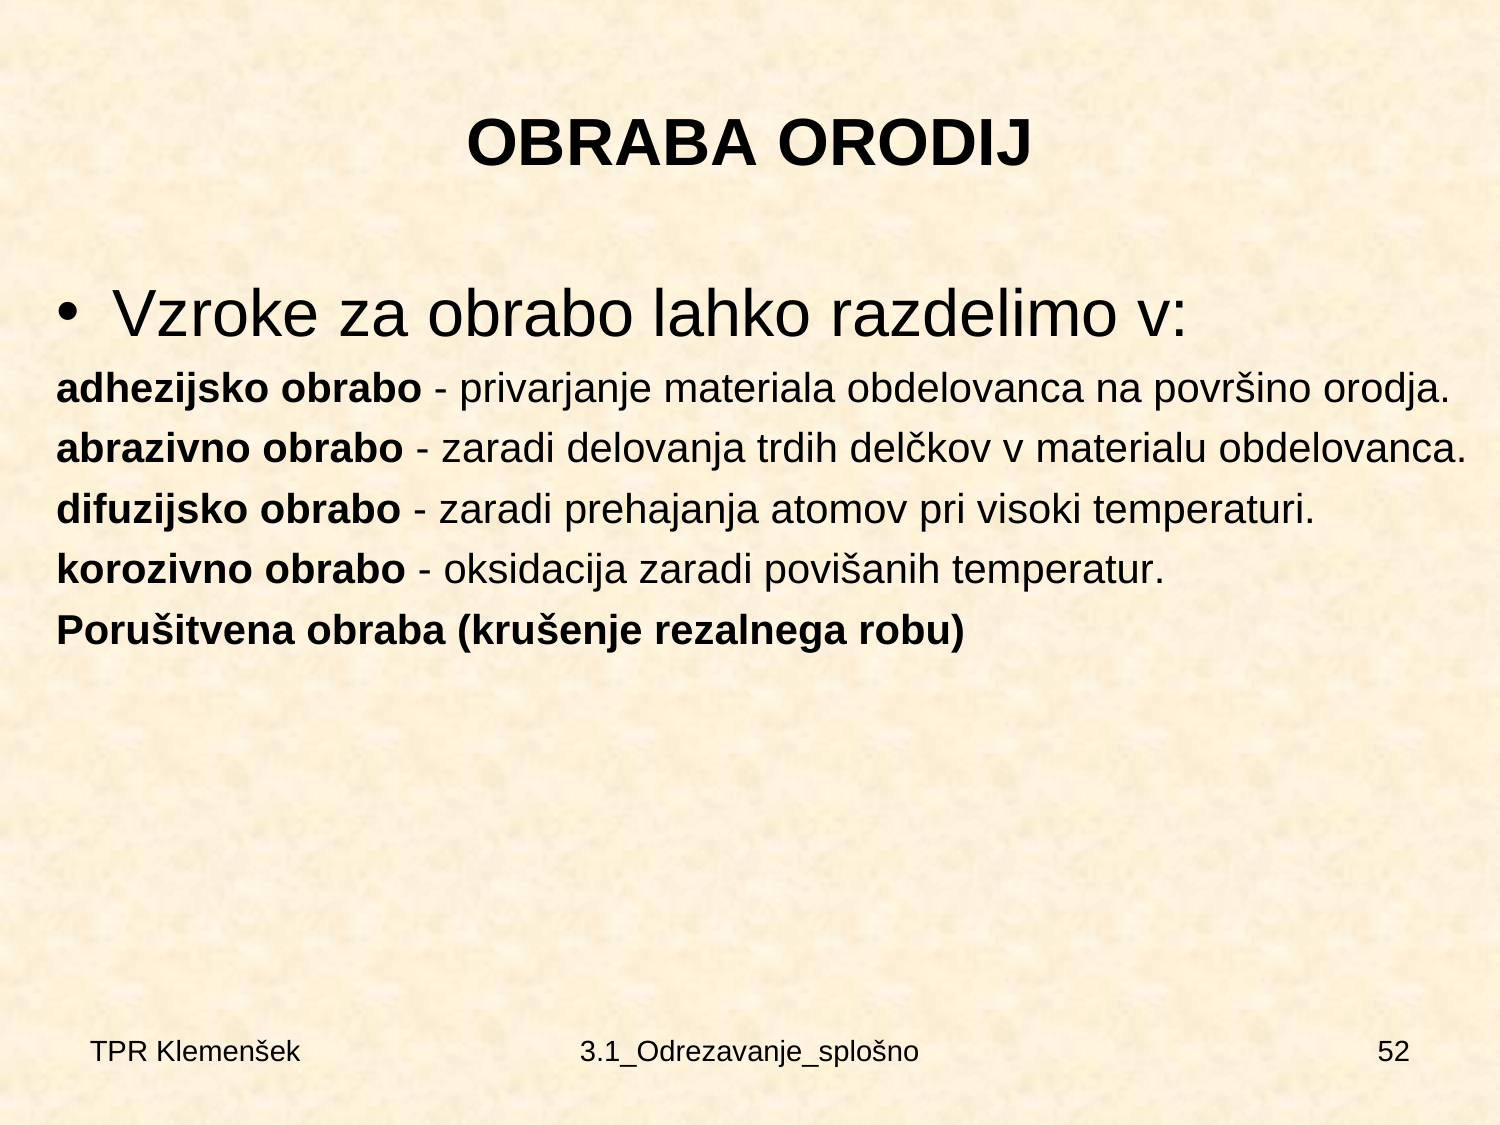

# OBRABA ORODIJ
Vzroke za obrabo lahko razdelimo v:
adhezijsko obrabo - privarjanje materiala obdelovanca na površino orodja.
abrazivno obrabo - zaradi delovanja trdih delčkov v materialu obdelovanca.
difuzijsko obrabo - zaradi prehajanja atomov pri visoki temperaturi.
korozivno obrabo - oksidacija zaradi povišanih temperatur.
Porušitvena obraba (krušenje rezalnega robu)
TPR Klemenšek
3.1_Odrezavanje_splošno